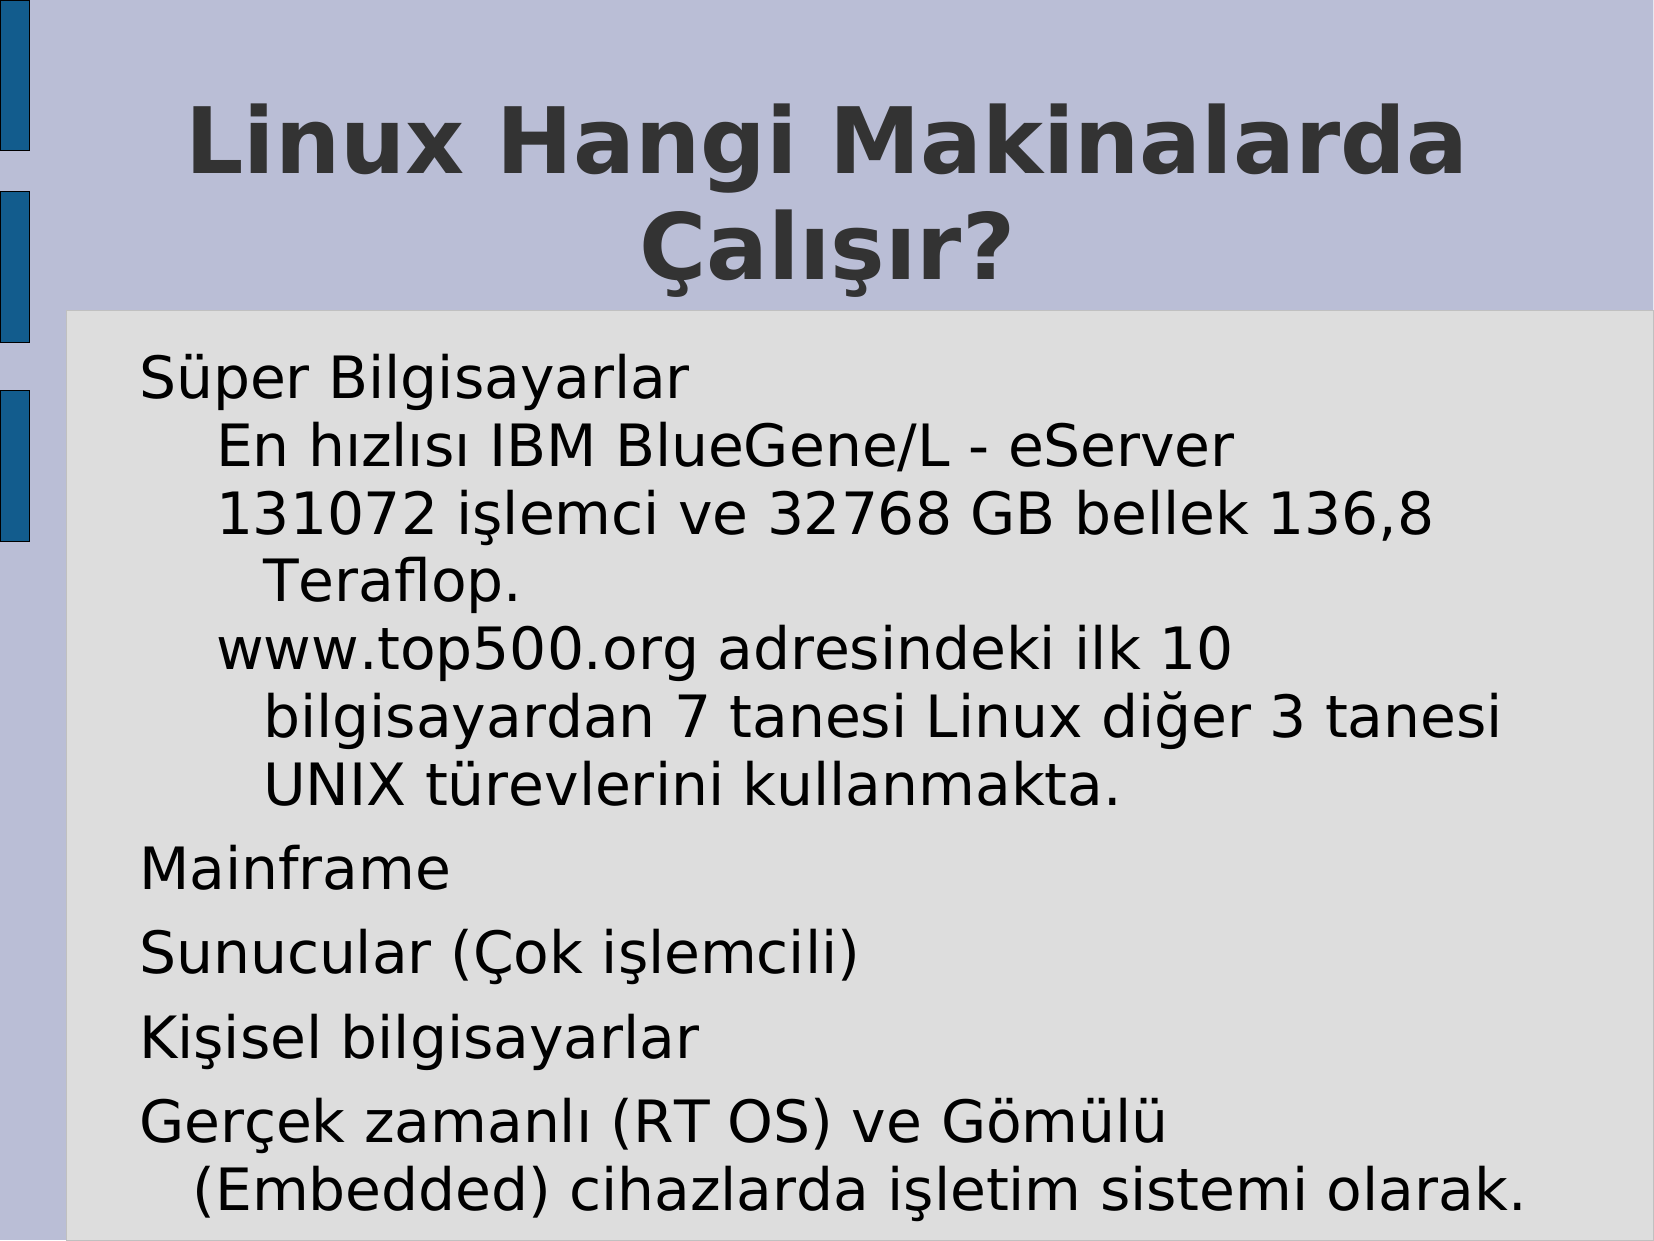

# Linux Hangi Makinalarda Çalışır?
Süper Bilgisayarlar
En hızlısı IBM BlueGene/L - eServer
131072 işlemci ve 32768 GB bellek 136,8 Teraflop.
www.top500.org adresindeki ilk 10 bilgisayardan 7 tanesi Linux diğer 3 tanesi UNIX türevlerini kullanmakta.
Mainframe
Sunucular (Çok işlemcili)
Kişisel bilgisayarlar
Gerçek zamanlı (RT OS) ve Gömülü (Embedded) cihazlarda işletim sistemi olarak.